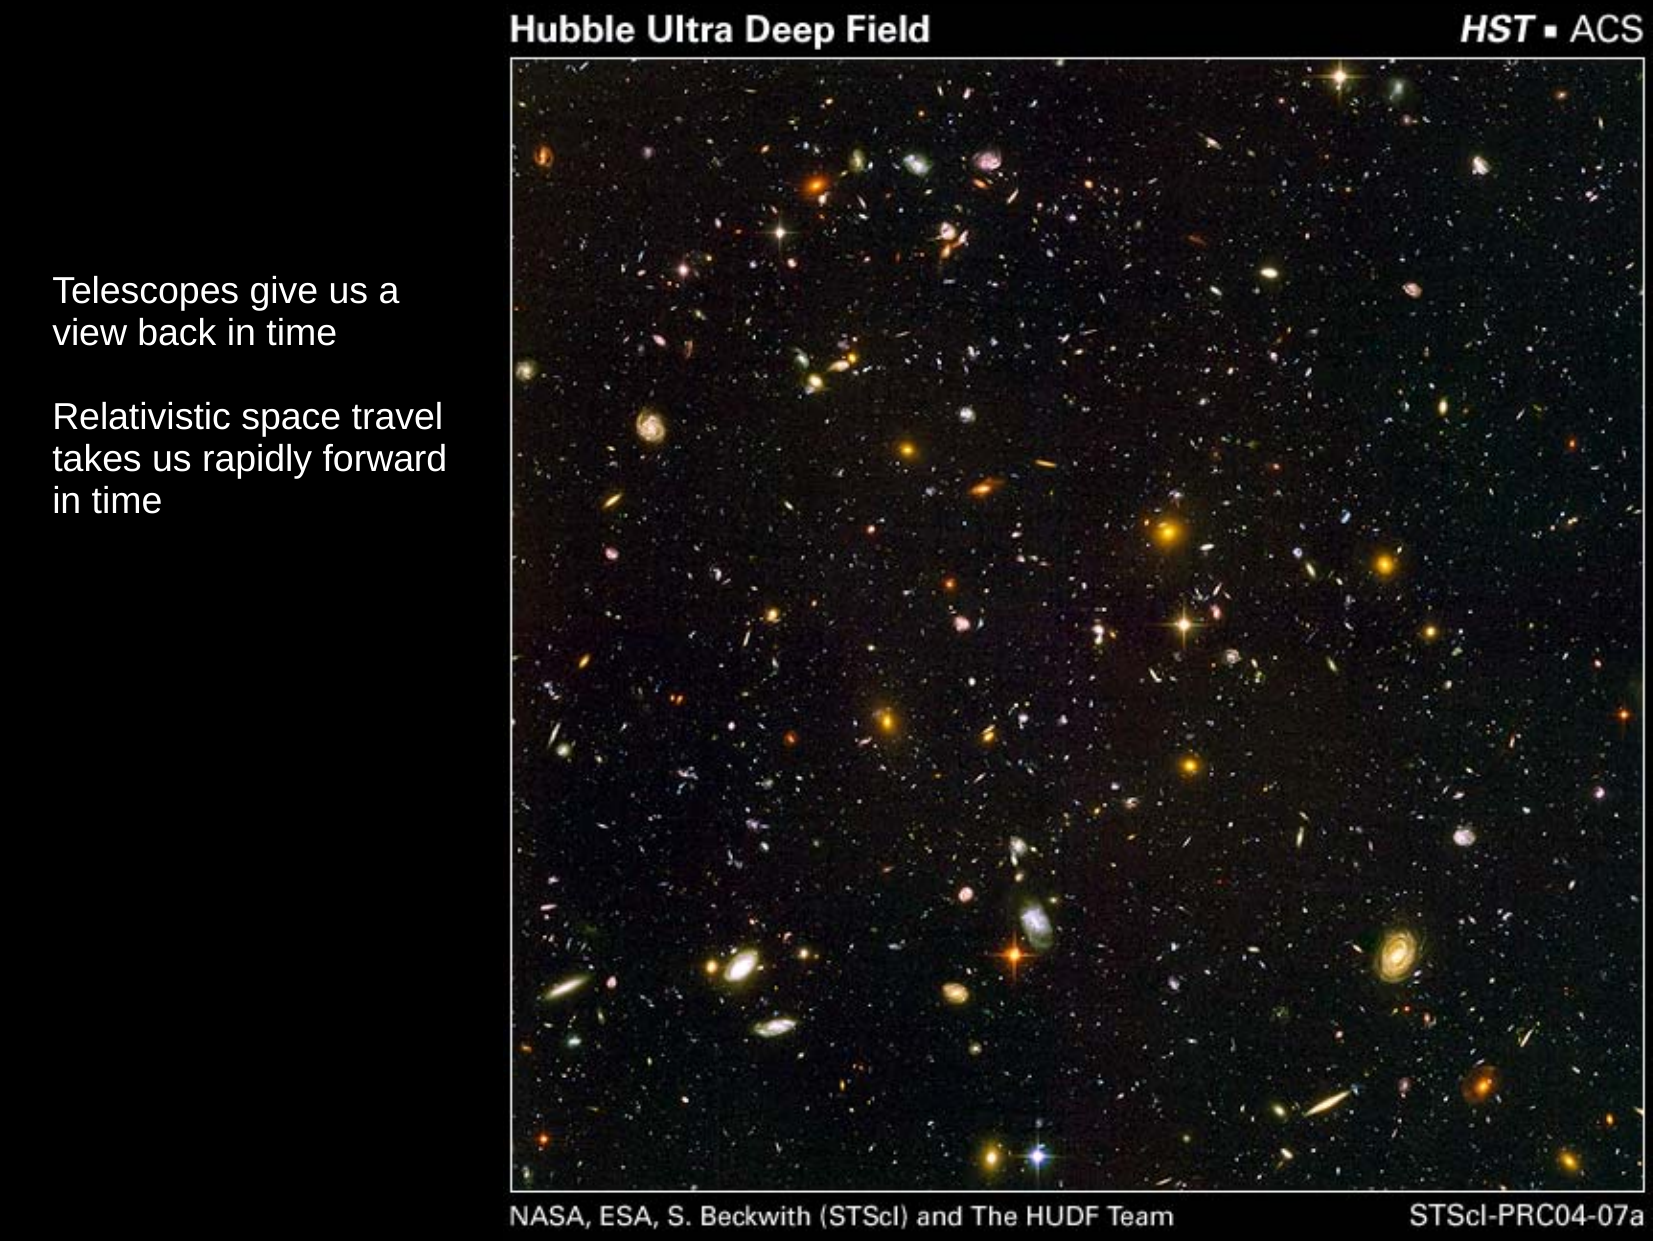

Telescopes give us a view back in time
Relativistic space travel takes us rapidly forward in time